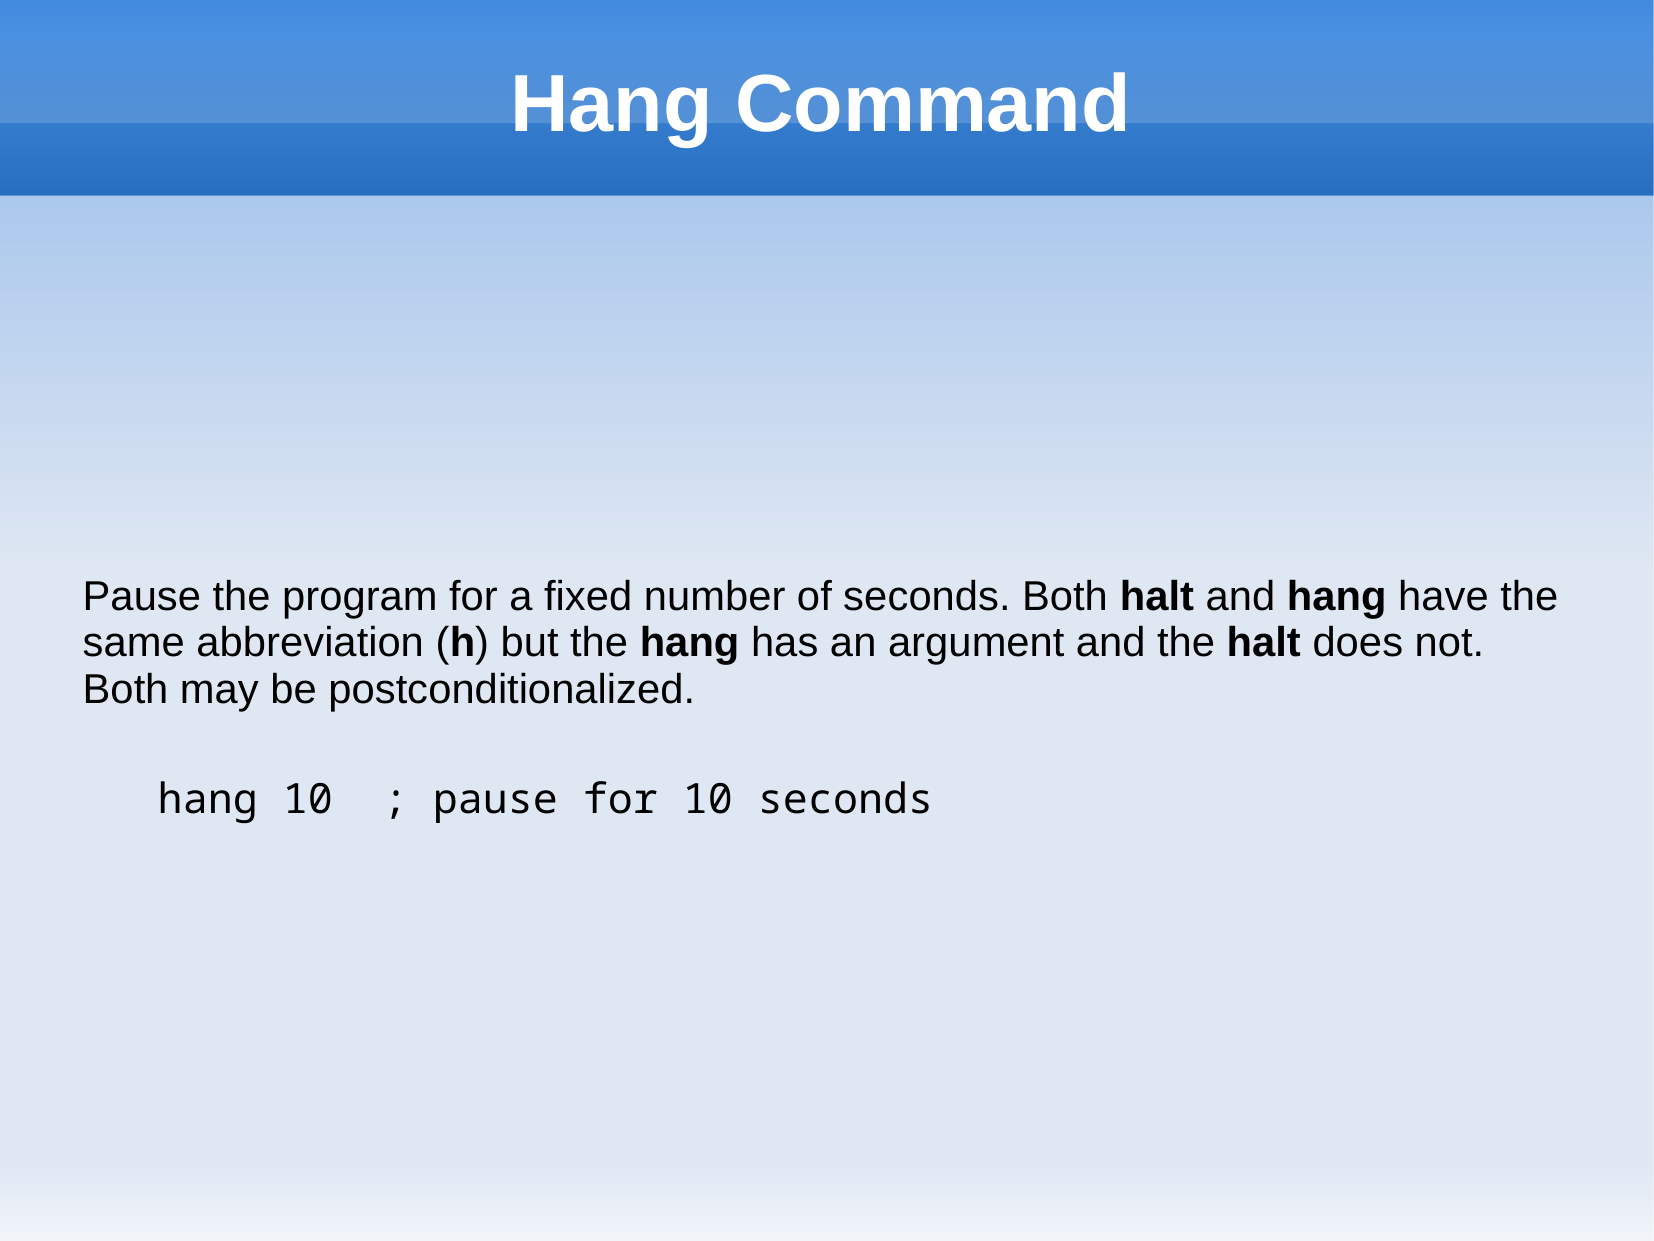

# Hang Command
Pause the program for a fixed number of seconds. Both halt and hang have the same abbreviation (h) but the hang has an argument and the halt does not. Both may be postconditionalized.
 	hang 10	; pause for 10 seconds